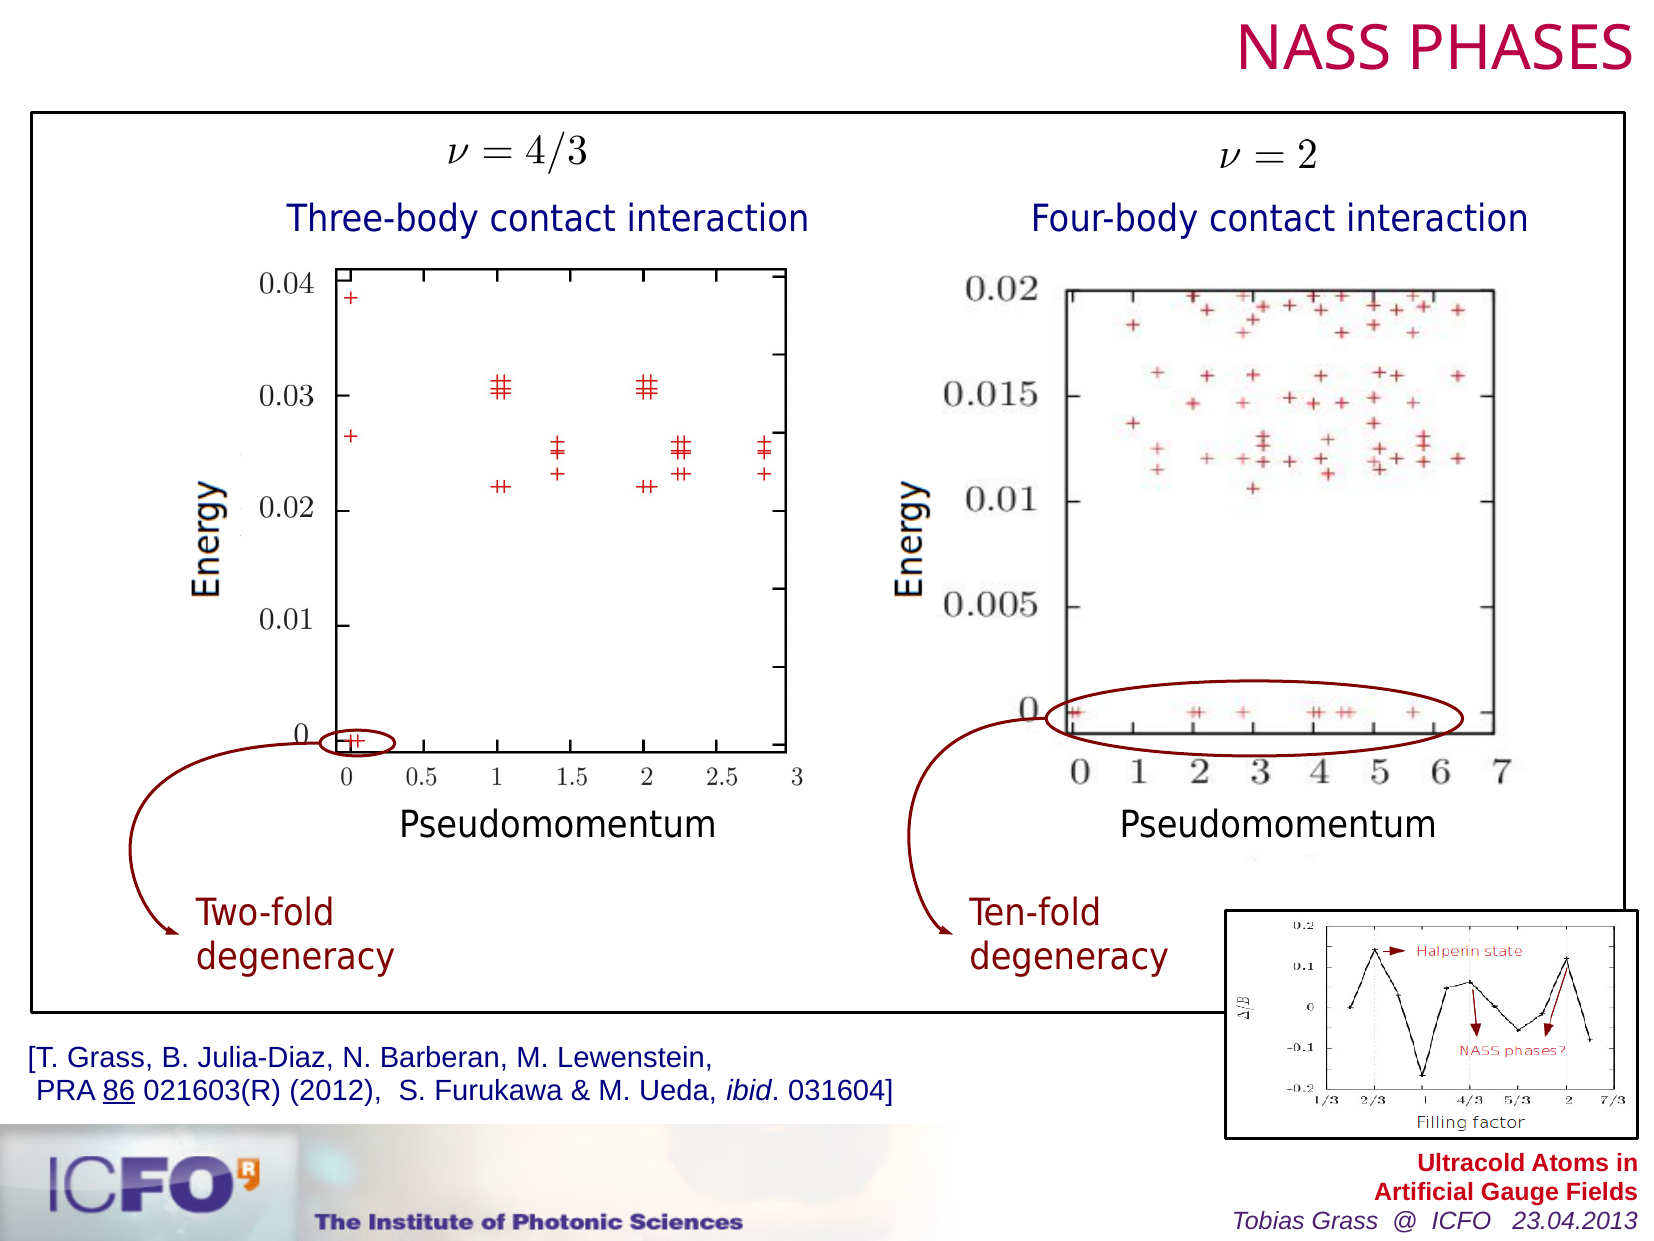

NASS PHASES
Three-body contact interaction
Four-body contact interaction
Pseudomomentum
Pseudomomentum
Two-fold
degeneracy
Ten-fold
degeneracy
[T. Grass, B. Julia-Diaz, N. Barberan, M. Lewenstein,
 PRA 86 021603(R) (2012), S. Furukawa & M. Ueda, ibid. 031604]
Ultracold Atoms in
Artificial Gauge Fields
Tobias Grass @ ICFO 23.04.2013